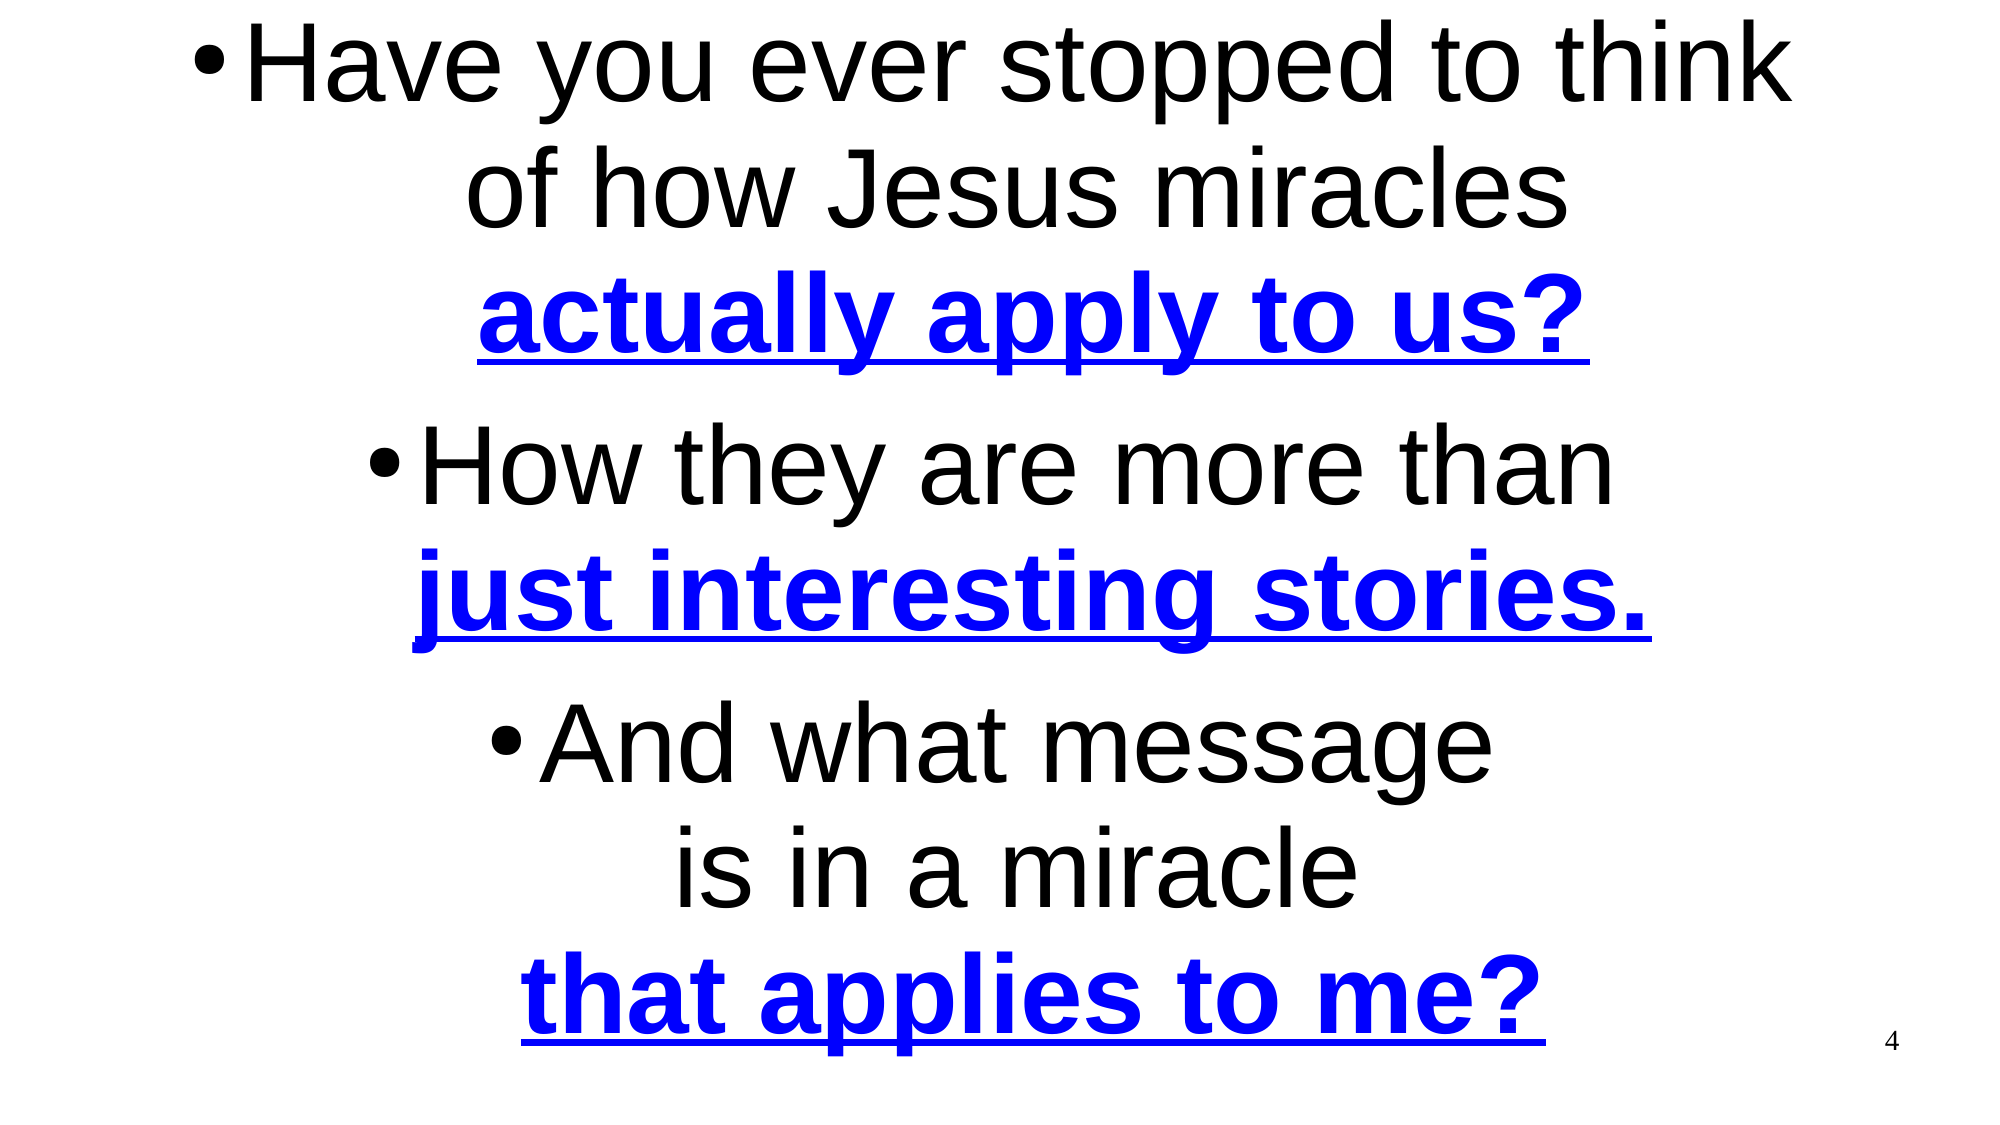

# Have you ever stopped to think of how Jesus miracles actually apply to us?
How they are more than
just interesting stories.
And what message
is in a miracle
that applies to me?
4